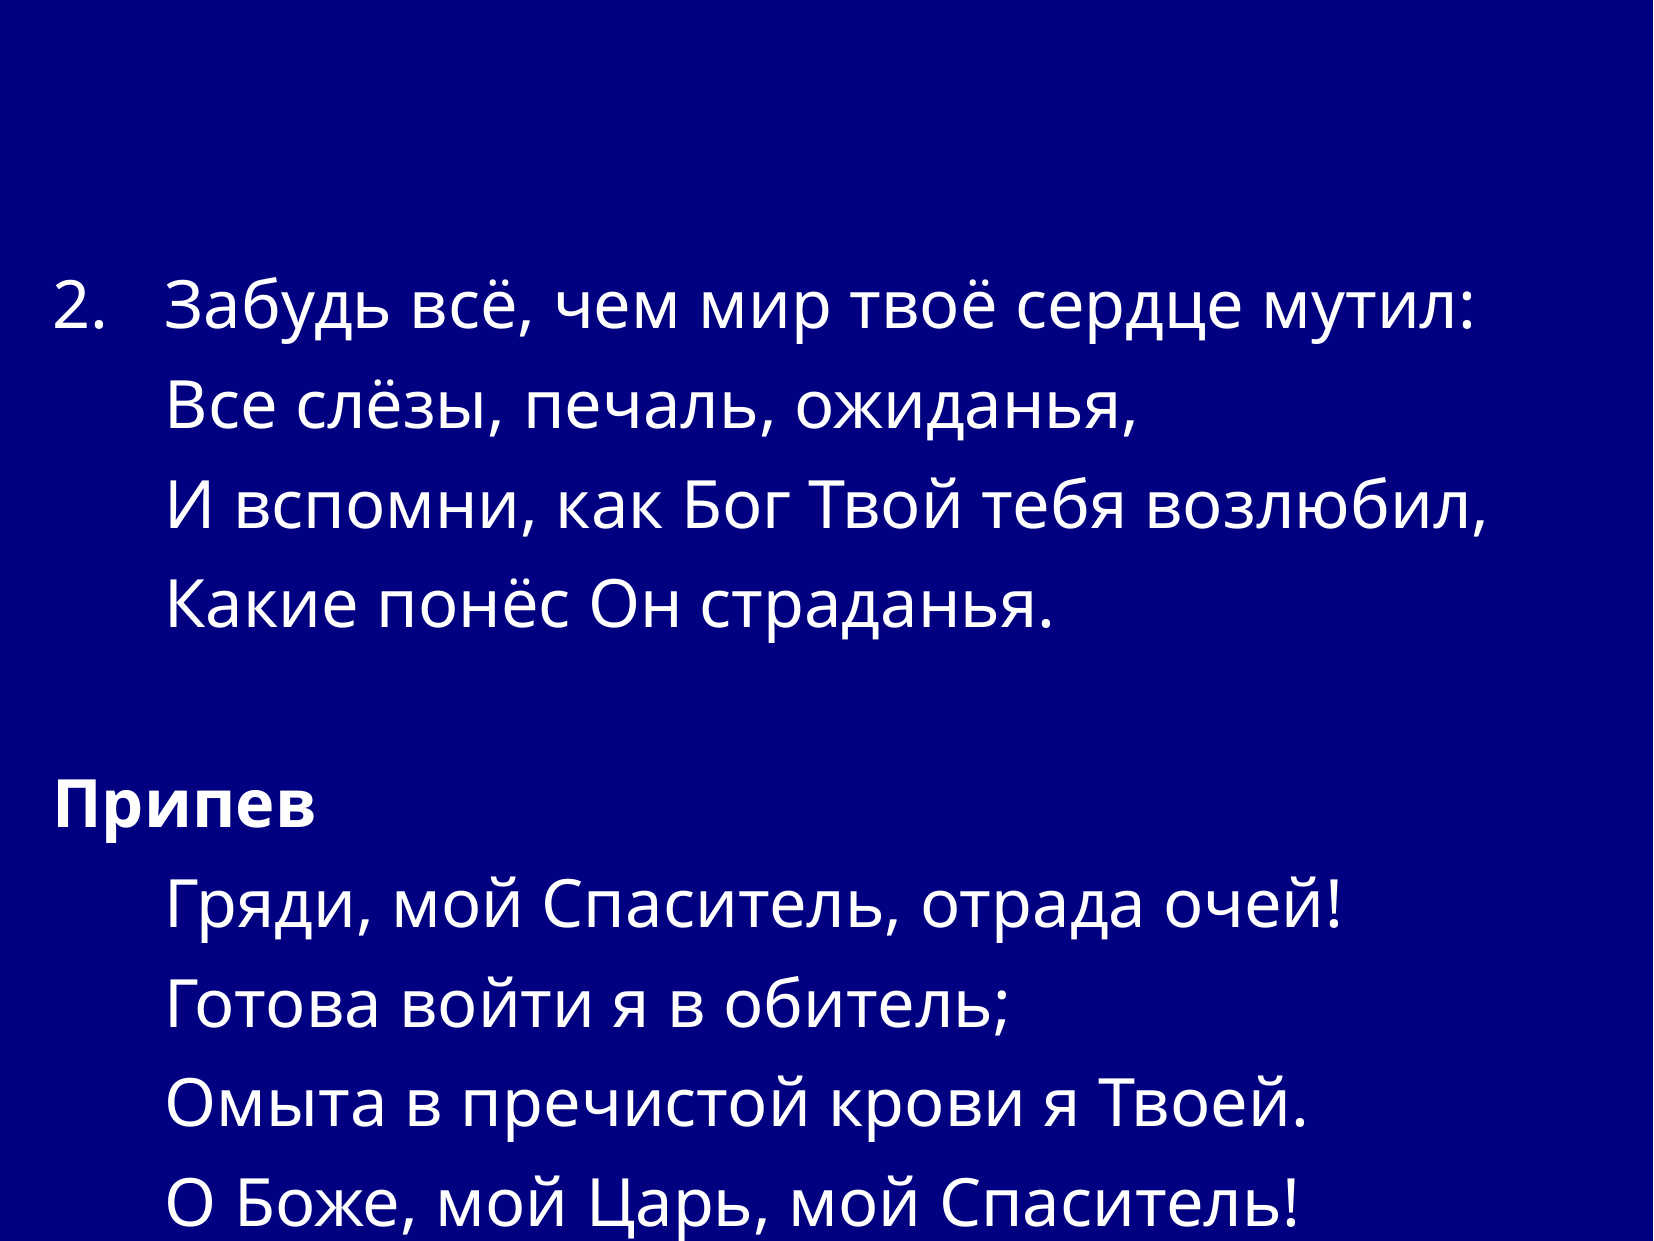

2.	Забудь всё, чем мир твоё сердце мутил:
	Все слёзы, печаль, ожиданья,
	И вспомни, как Бог Твой тебя возлюбил,
	Какие понёс Он страданья.
Припев
	Гряди, мой Спаситель, отрада очей!
	Готова войти я в обитель;
	Омыта в пречистой крови я Твоей.
	О Боже, мой Царь, мой Спаситель!